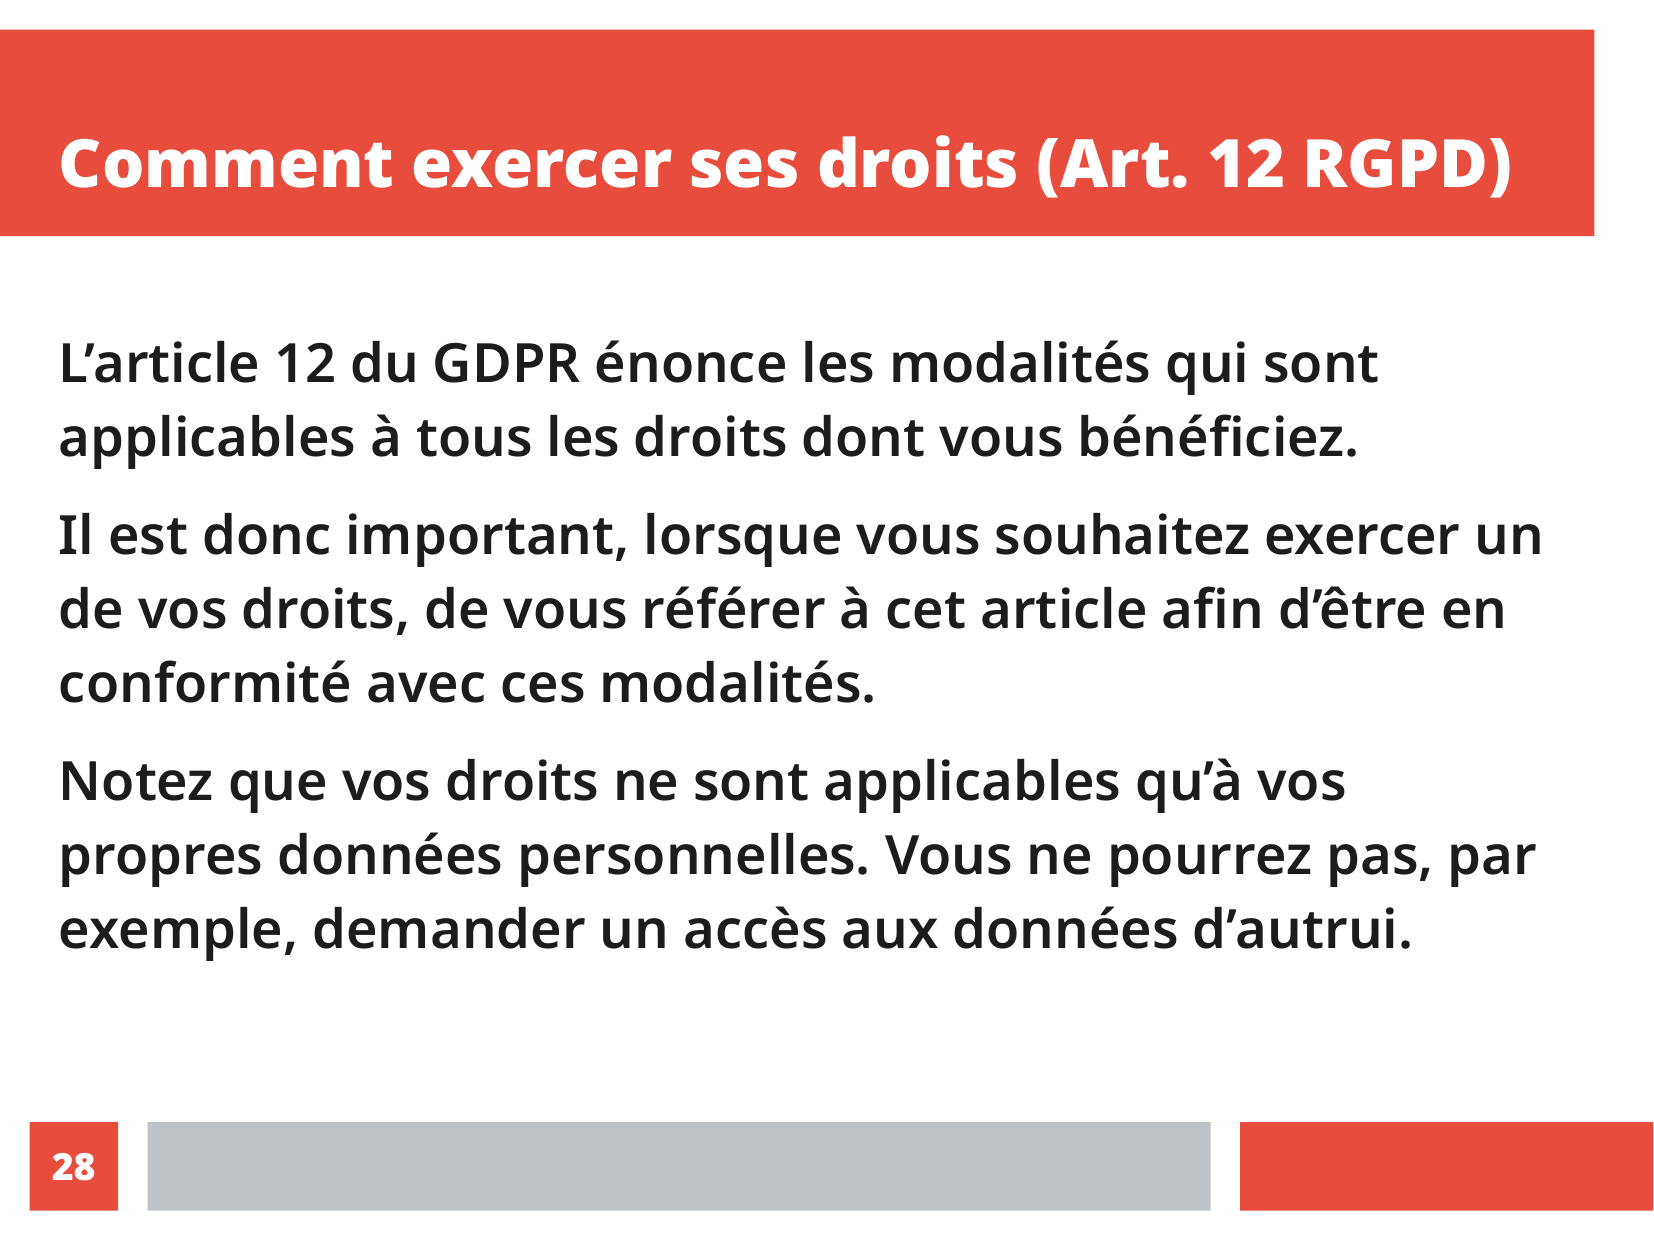

# Comment exercer ses droits (Art. 12 RGPD)
L’article 12 du GDPR énonce les modalités qui sont applicables à tous les droits dont vous bénéficiez.
Il est donc important, lorsque vous souhaitez exercer un de vos droits, de vous référer à cet article afin d’être en conformité avec ces modalités.
Notez que vos droits ne sont applicables qu’à vos propres données personnelles. Vous ne pourrez pas, par exemple, demander un accès aux données d’autrui.
28